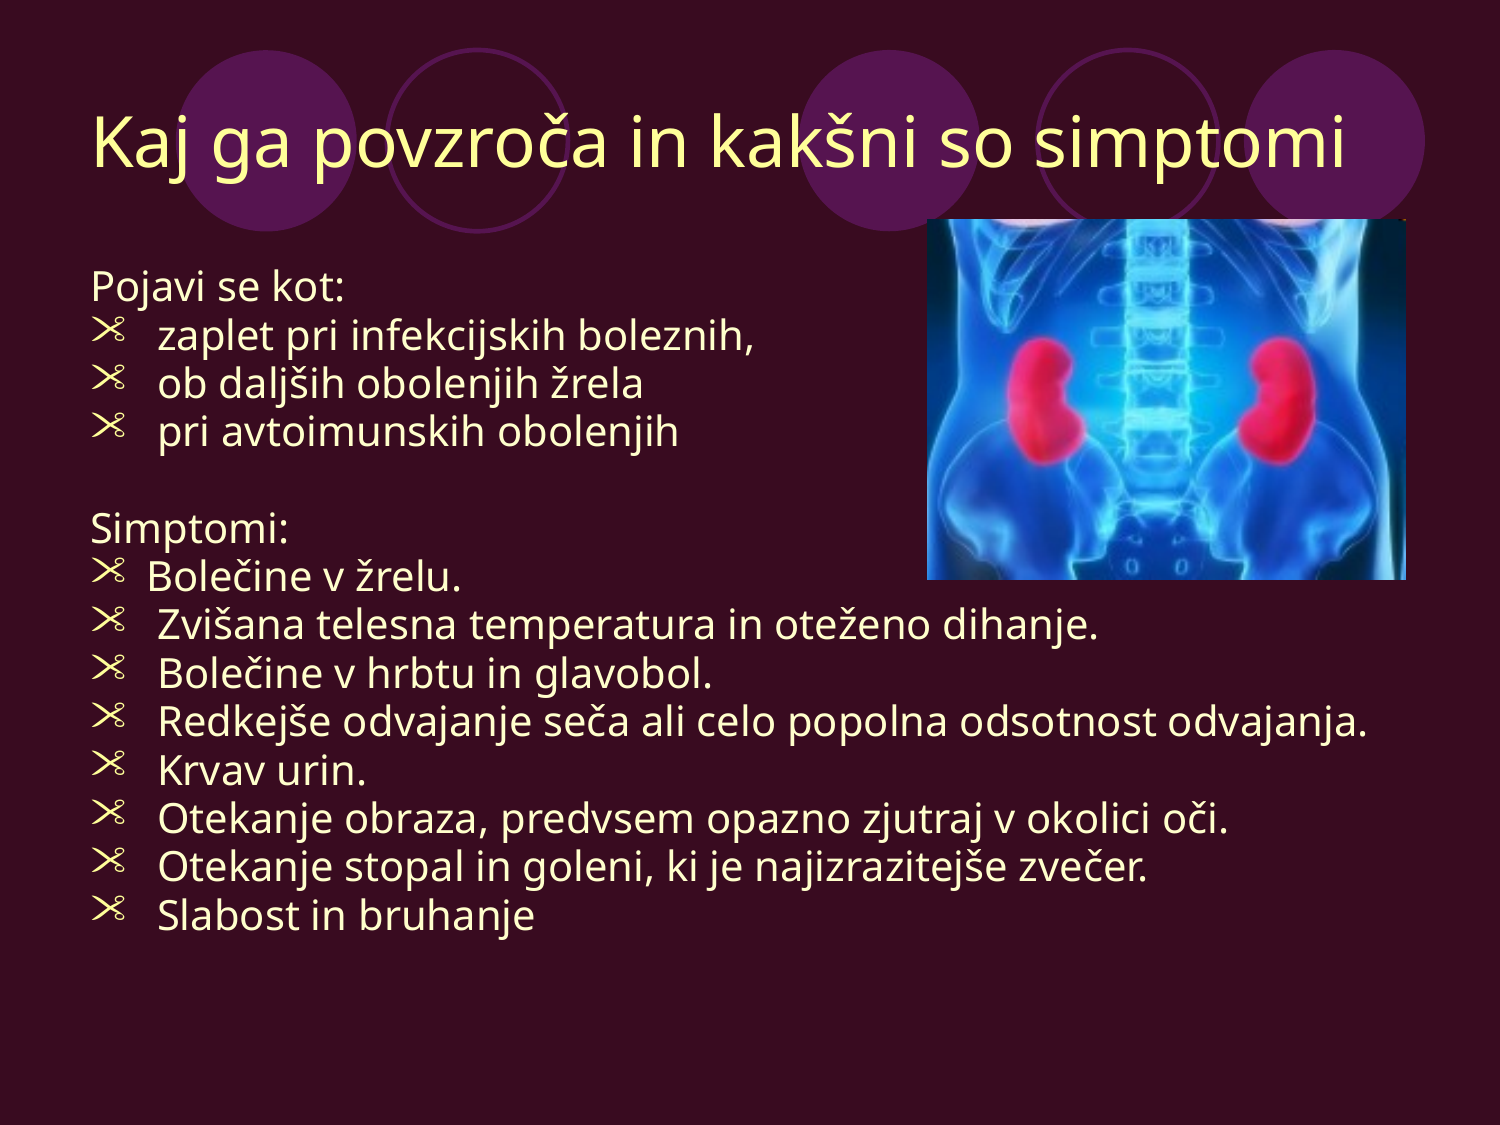

# Kaj ga povzroča in kakšni so simptomi
Pojavi se kot:
 zaplet pri infekcijskih boleznih,
 ob daljših obolenjih žrela
 pri avtoimunskih obolenjih
Simptomi:
Bolečine v žrelu.
 Zvišana telesna temperatura in oteženo dihanje.
 Bolečine v hrbtu in glavobol.
 Redkejše odvajanje seča ali celo popolna odsotnost odvajanja.
 Krvav urin.
 Otekanje obraza, predvsem opazno zjutraj v okolici oči.
 Otekanje stopal in goleni, ki je najizrazitejše zvečer.
 Slabost in bruhanje